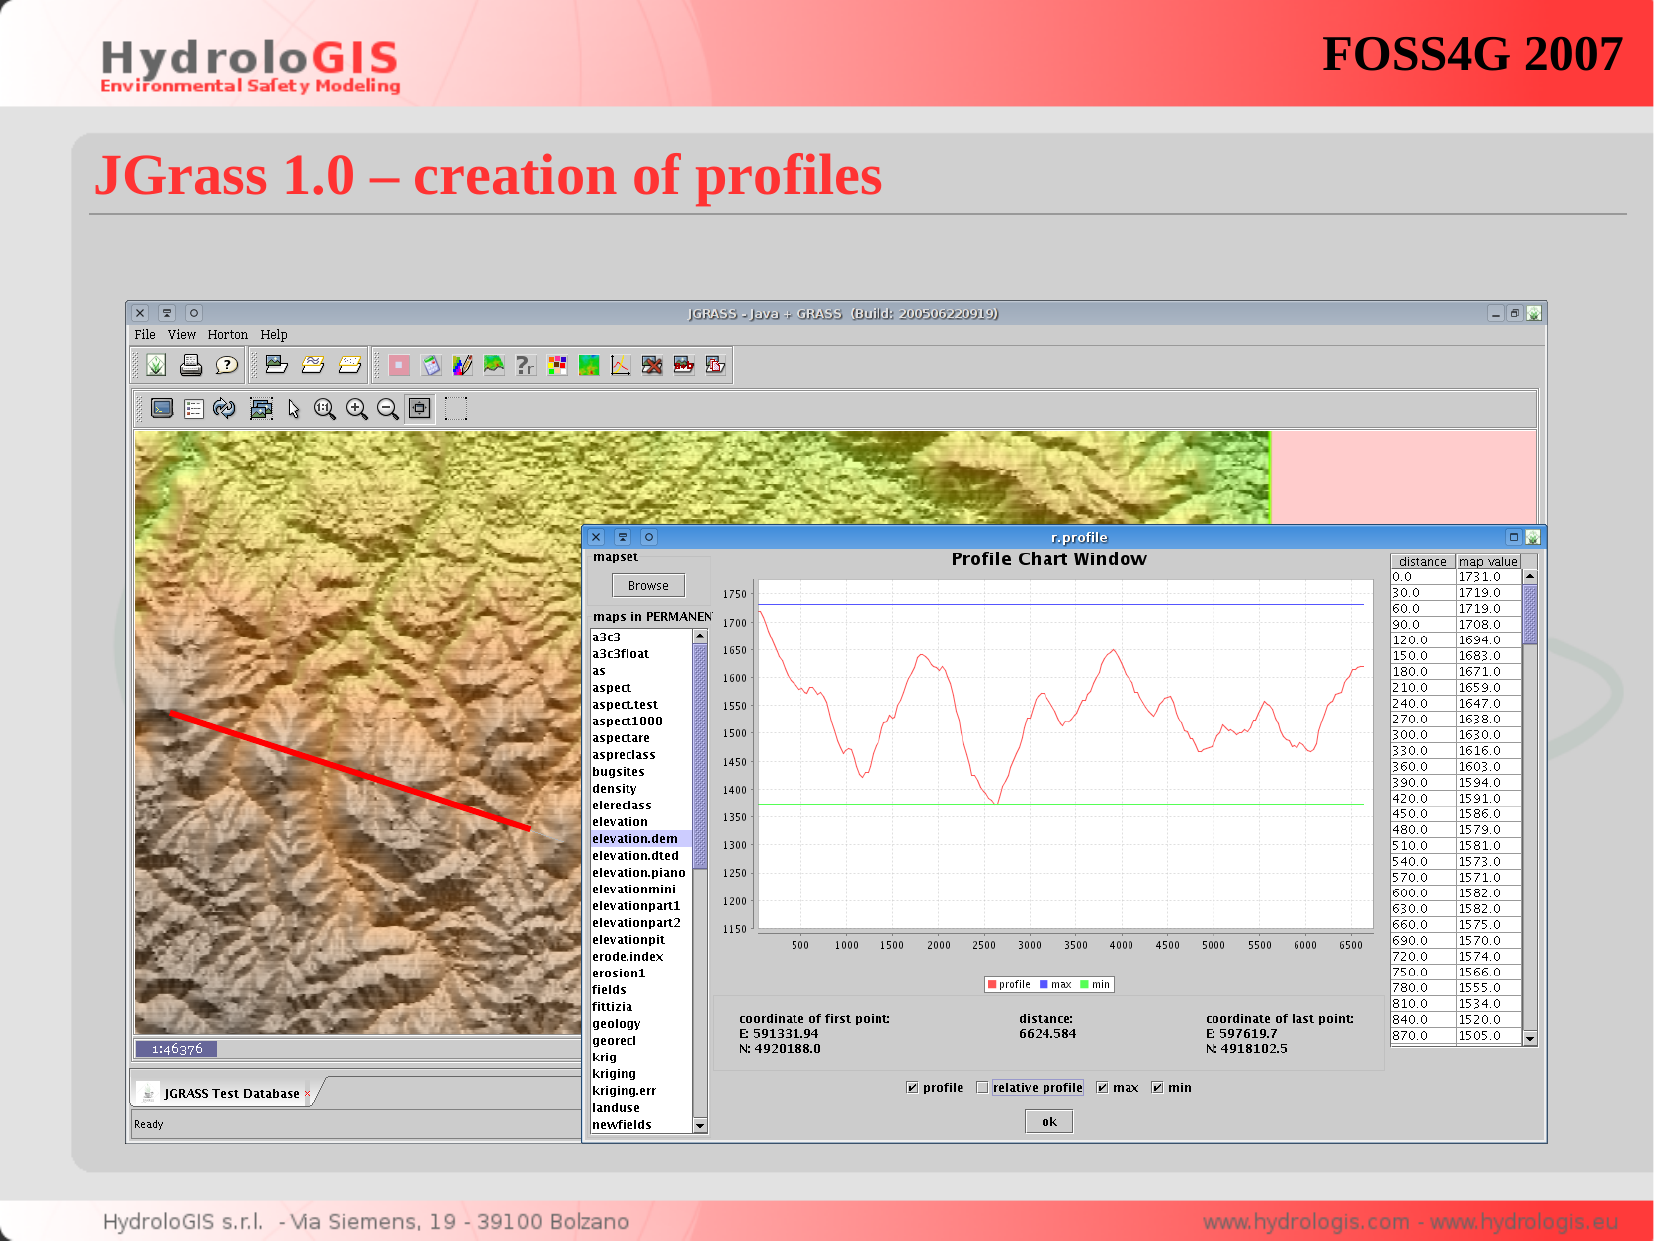

# JGrass 1.0 – creation of profiles